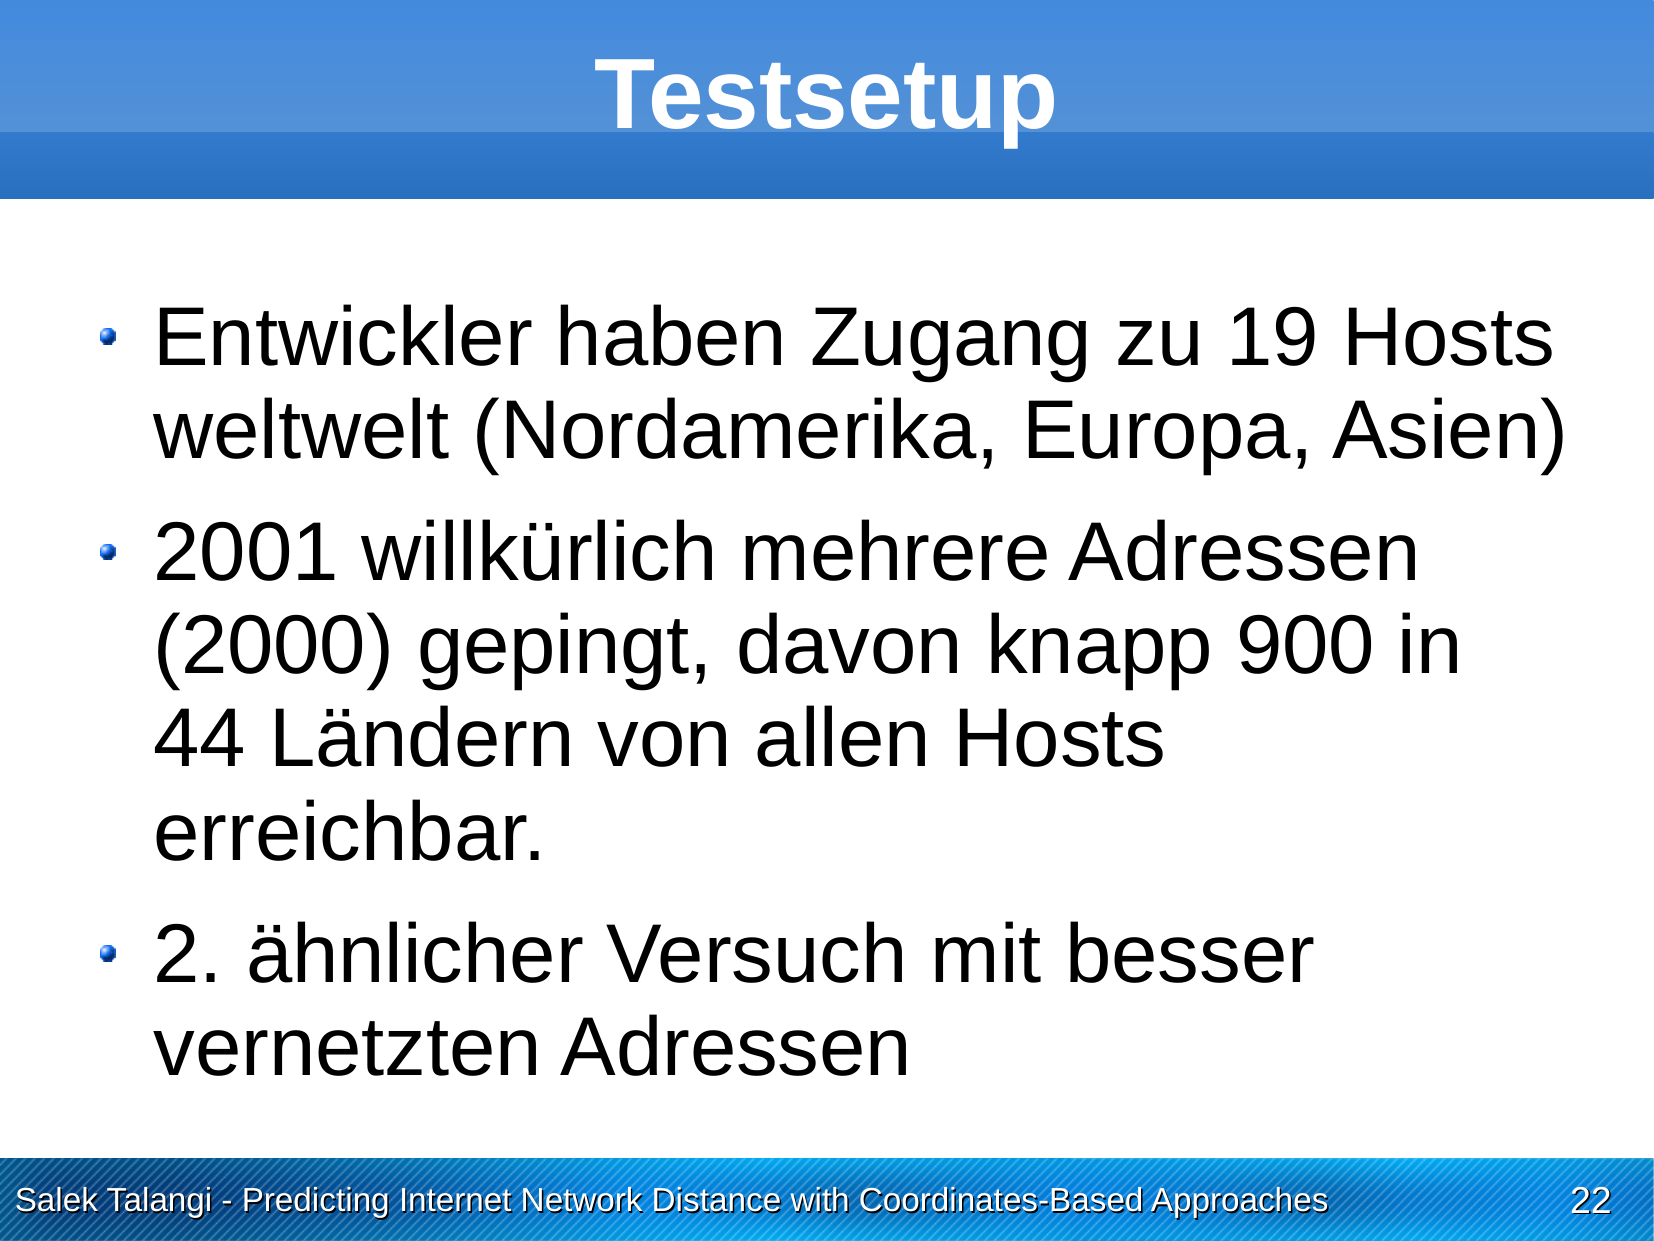

# Testsetup
Entwickler haben Zugang zu 19 Hosts weltwelt (Nordamerika, Europa, Asien)
2001 willkürlich mehrere Adressen (2000) gepingt, davon knapp 900 in 44 Ländern von allen Hosts erreichbar.
2. ähnlicher Versuch mit besser vernetzten Adressen